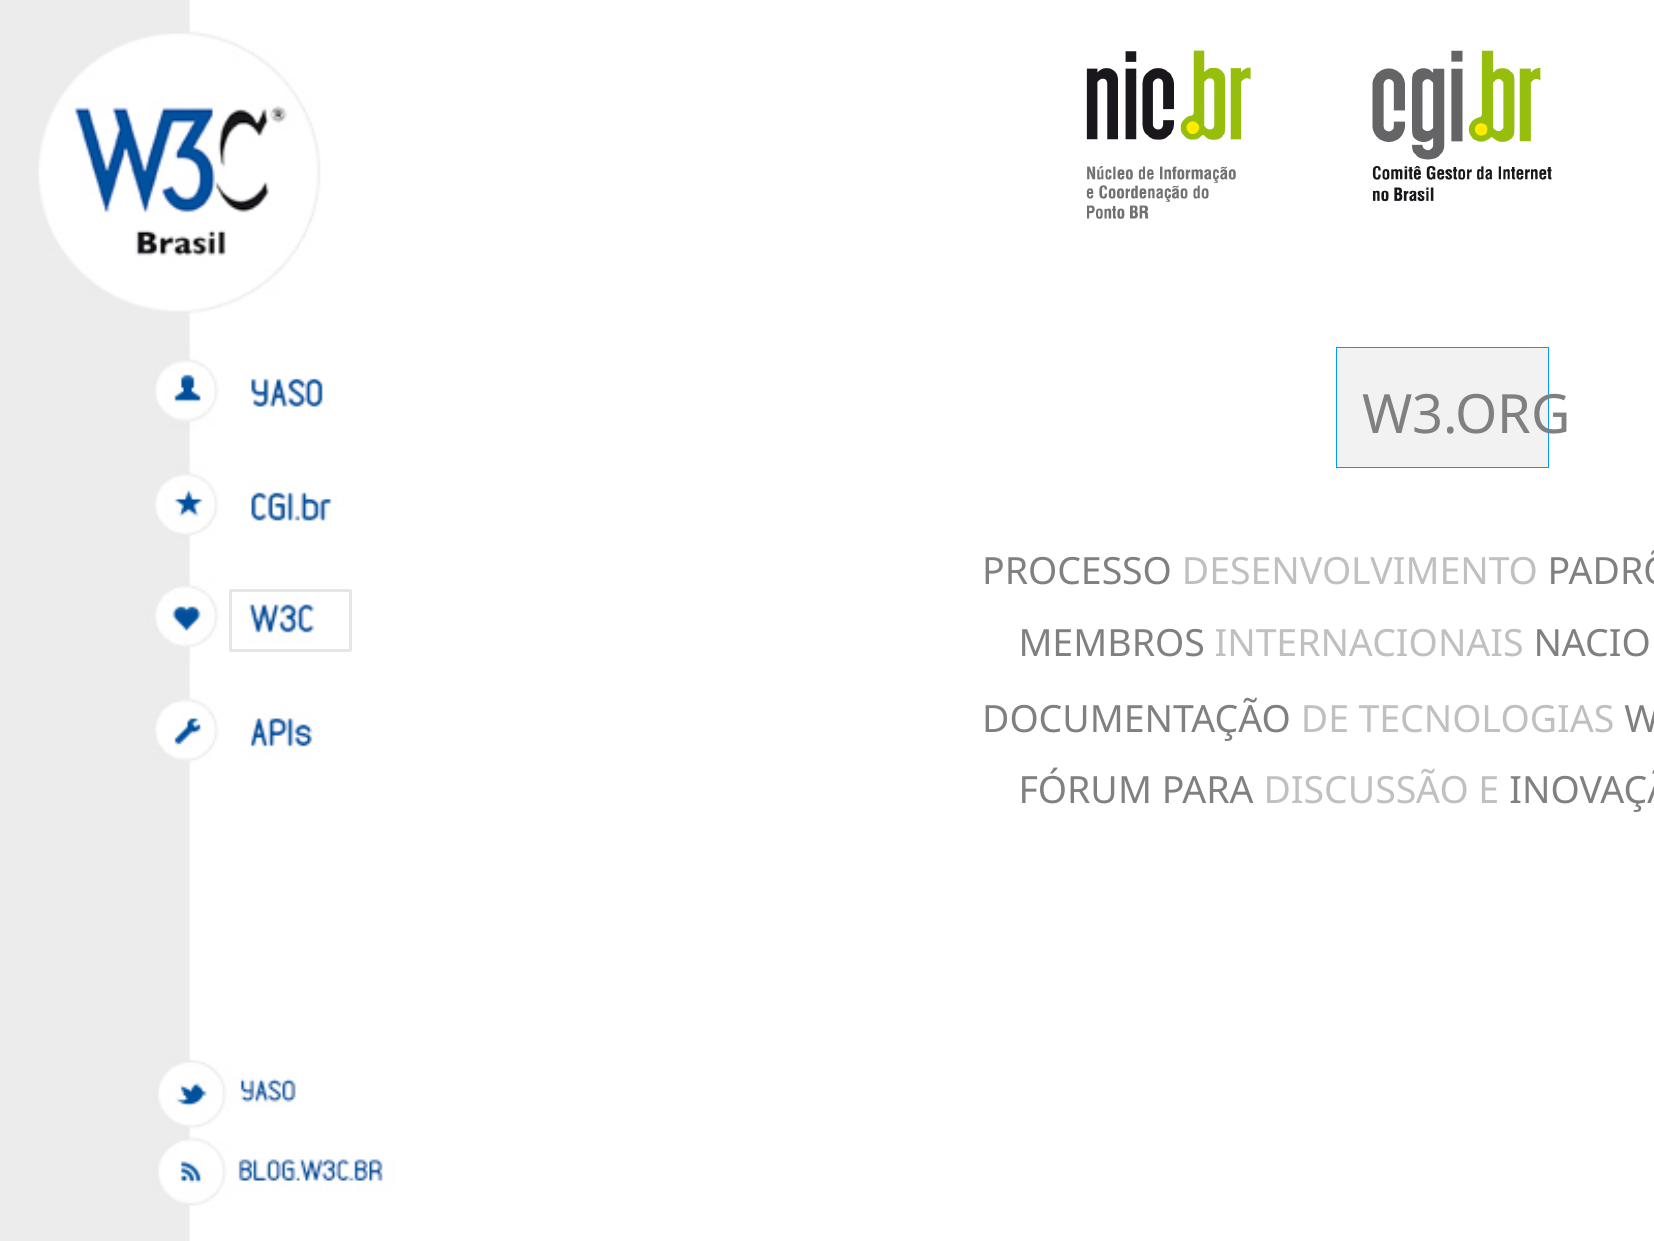

W3.ORG
PROCESSO DESENVOLVIMENTO PADRÕES
MEMBROS INTERNACIONAIS NACIONAIS
DOCUMENTAÇÃO DE TECNOLOGIAS WEB
FÓRUM PARA DISCUSSÃO E INOVAÇÃO